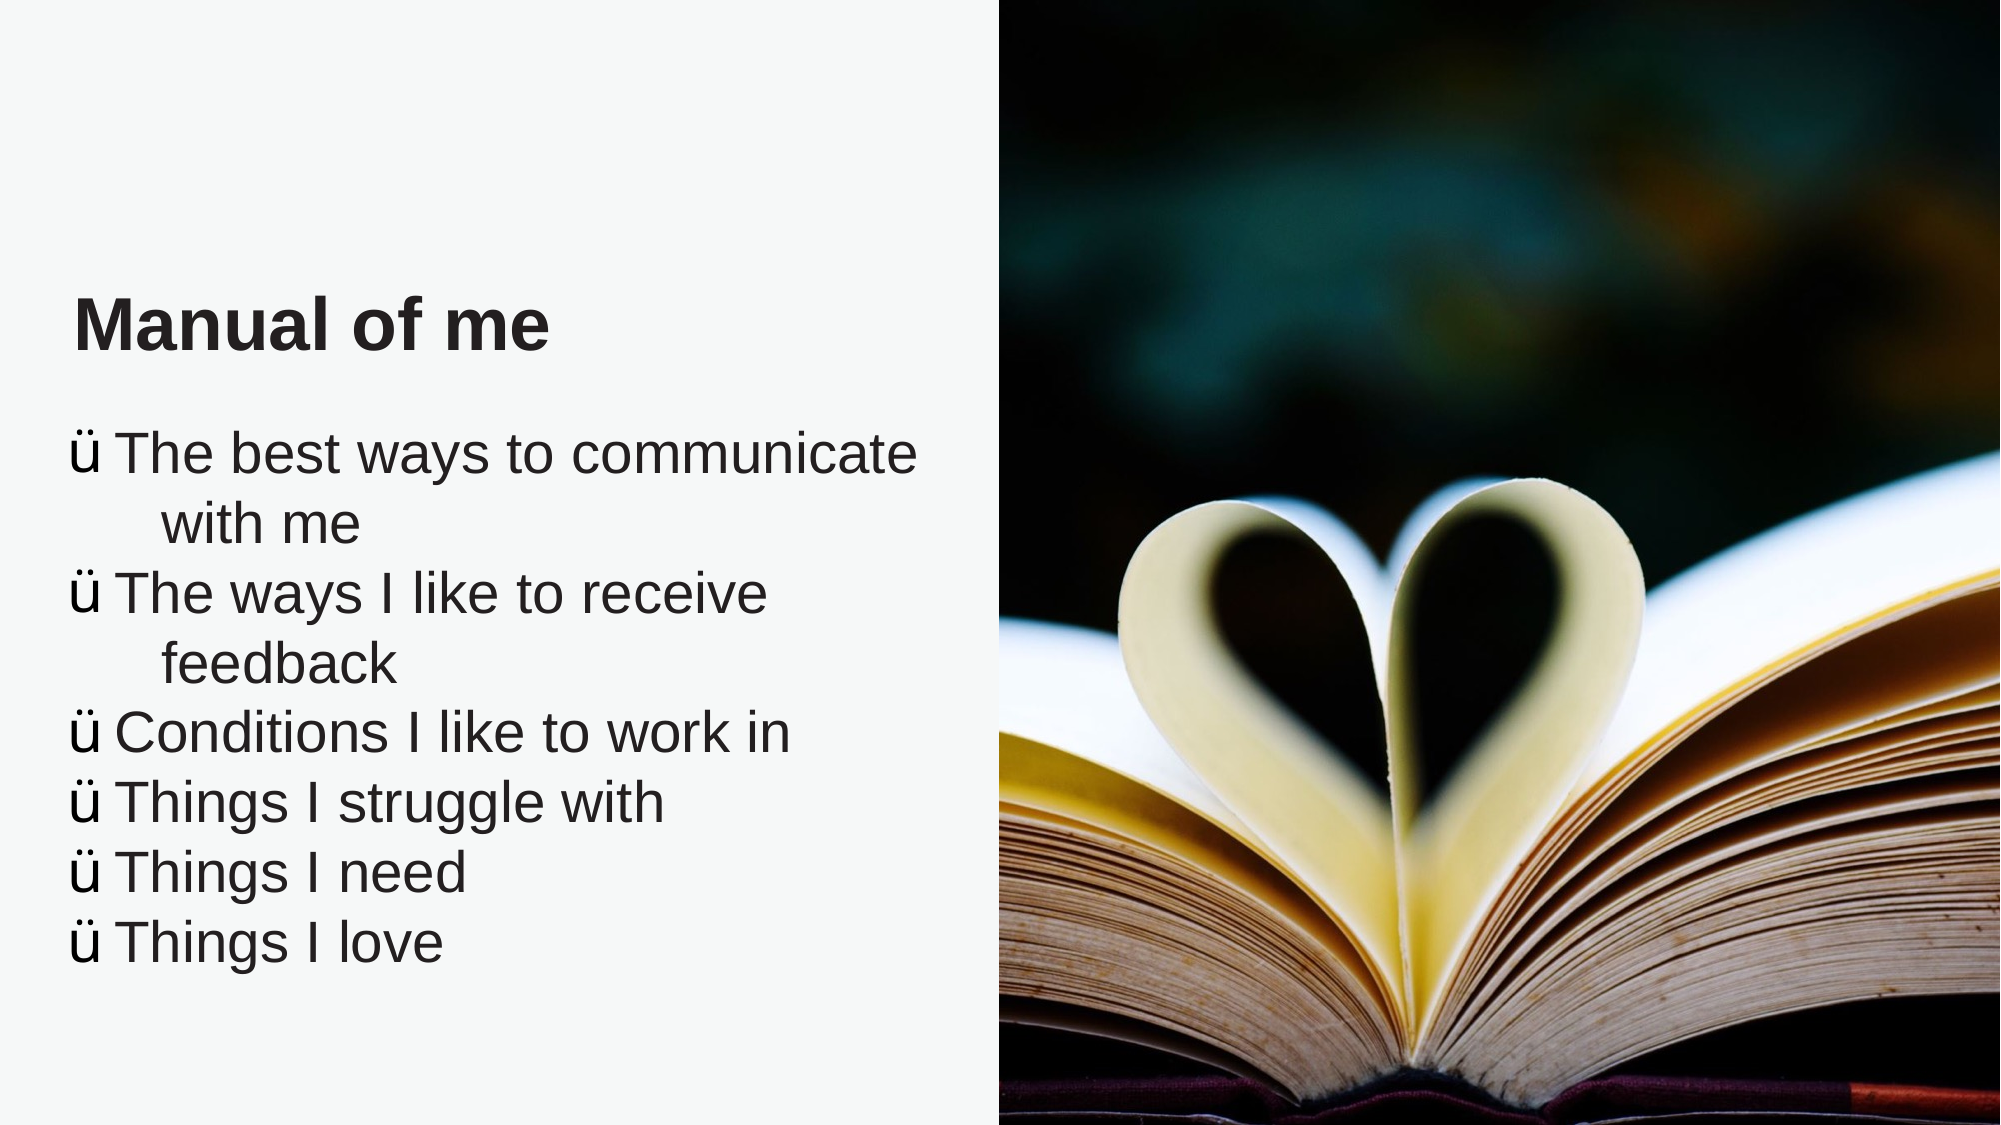

# Manual of me
The best ways to communicate with me
The ways I like to receive feedback
Conditions I like to work in
Things I struggle with
Things I need
Things I love